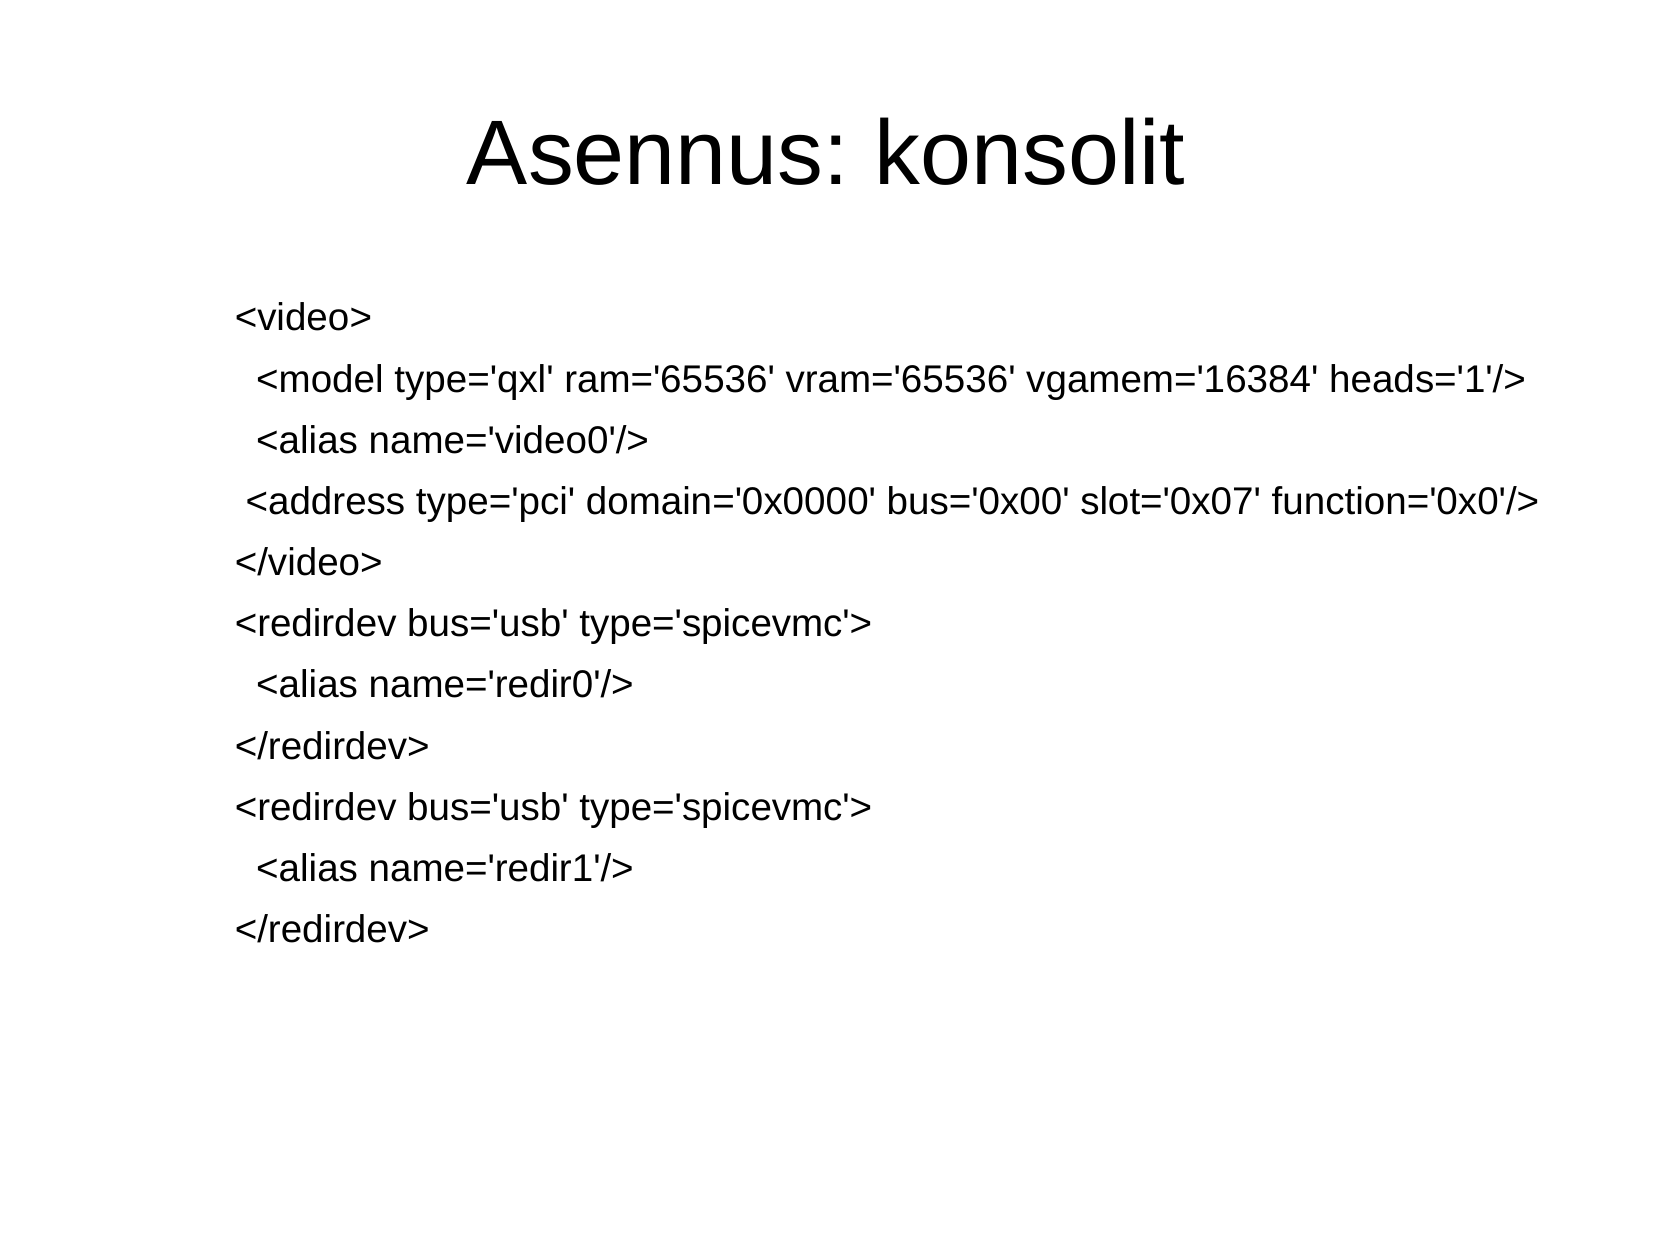

# Asennus: konsolit
 <video>
 <model type='qxl' ram='65536' vram='65536' vgamem='16384' heads='1'/>
 <alias name='video0'/>
 <address type='pci' domain='0x0000' bus='0x00' slot='0x07' function='0x0'/>
 </video>
 <redirdev bus='usb' type='spicevmc'>
 <alias name='redir0'/>
 </redirdev>
 <redirdev bus='usb' type='spicevmc'>
 <alias name='redir1'/>
 </redirdev>